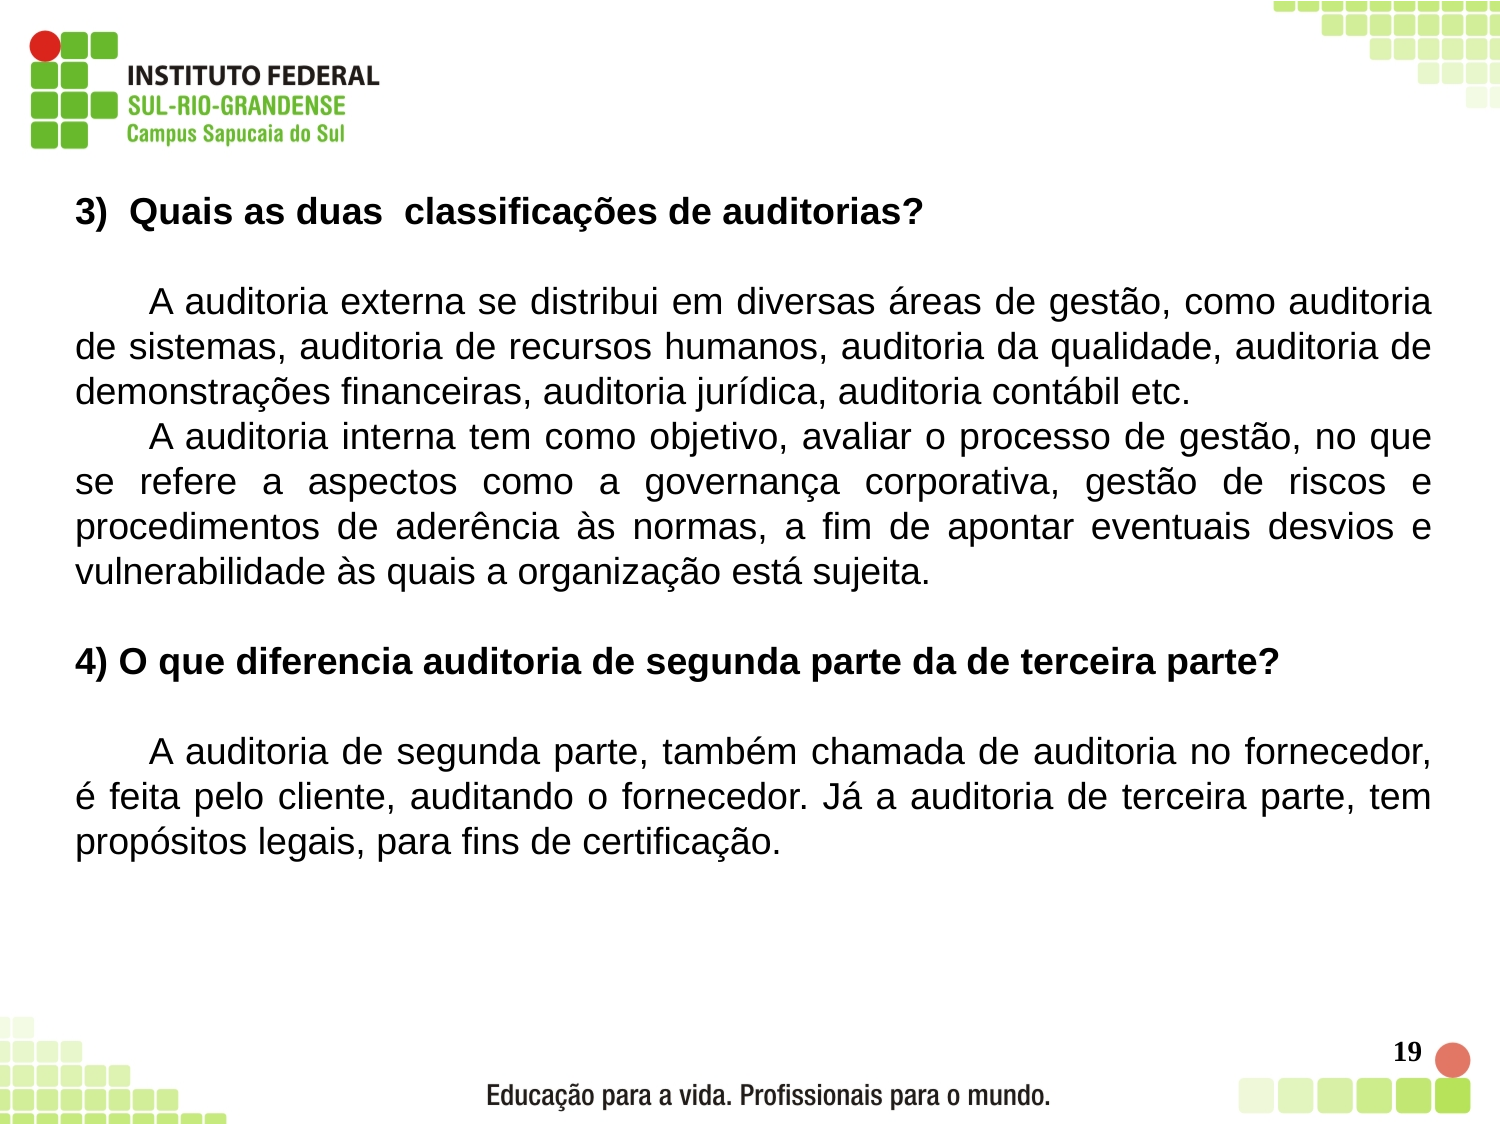

3) Quais as duas classificações de auditorias?
	A auditoria externa se distribui em diversas áreas de gestão, como auditoria de sistemas, auditoria de recursos humanos, auditoria da qualidade, auditoria de demonstrações financeiras, auditoria jurídica, auditoria contábil etc.
	A auditoria interna tem como objetivo, avaliar o processo de gestão, no que se refere a aspectos como a governança corporativa, gestão de riscos e procedimentos de aderência às normas, a fim de apontar eventuais desvios e vulnerabilidade às quais a organização está sujeita.
4) O que diferencia auditoria de segunda parte da de terceira parte?
	A auditoria de segunda parte, também chamada de auditoria no fornecedor, é feita pelo cliente, auditando o fornecedor. Já a auditoria de terceira parte, tem propósitos legais, para fins de certificação.